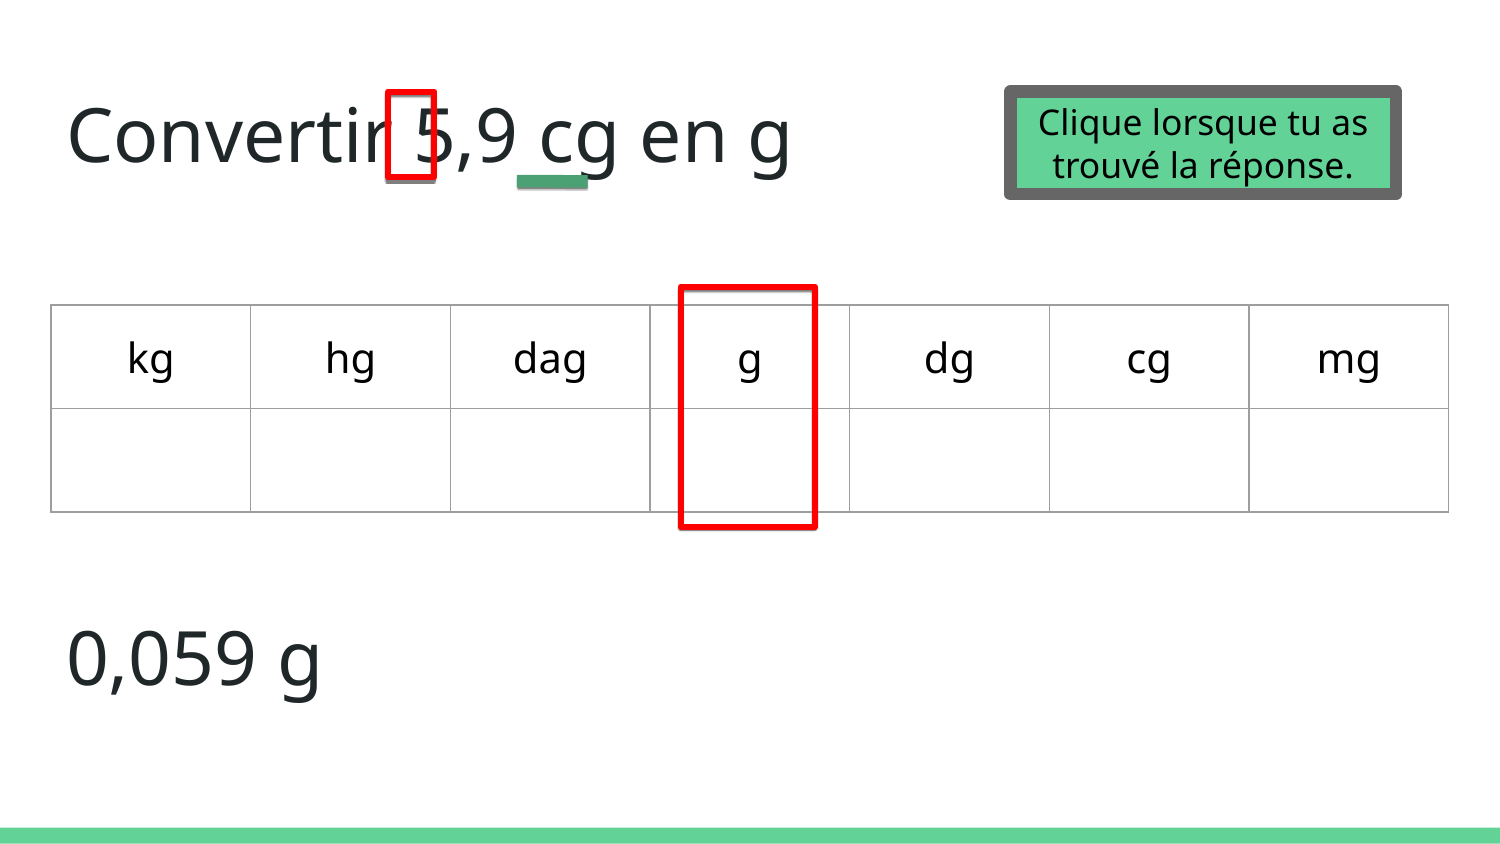

# Convertir 5,9 cg en g
Clique lorsque tu as trouvé la réponse.
| kg | hg | dag | g | dg | cg | mg |
| --- | --- | --- | --- | --- | --- | --- |
| 0 | 0 | 0 | 0 | 0 | 5 | 9 |
0,059 g